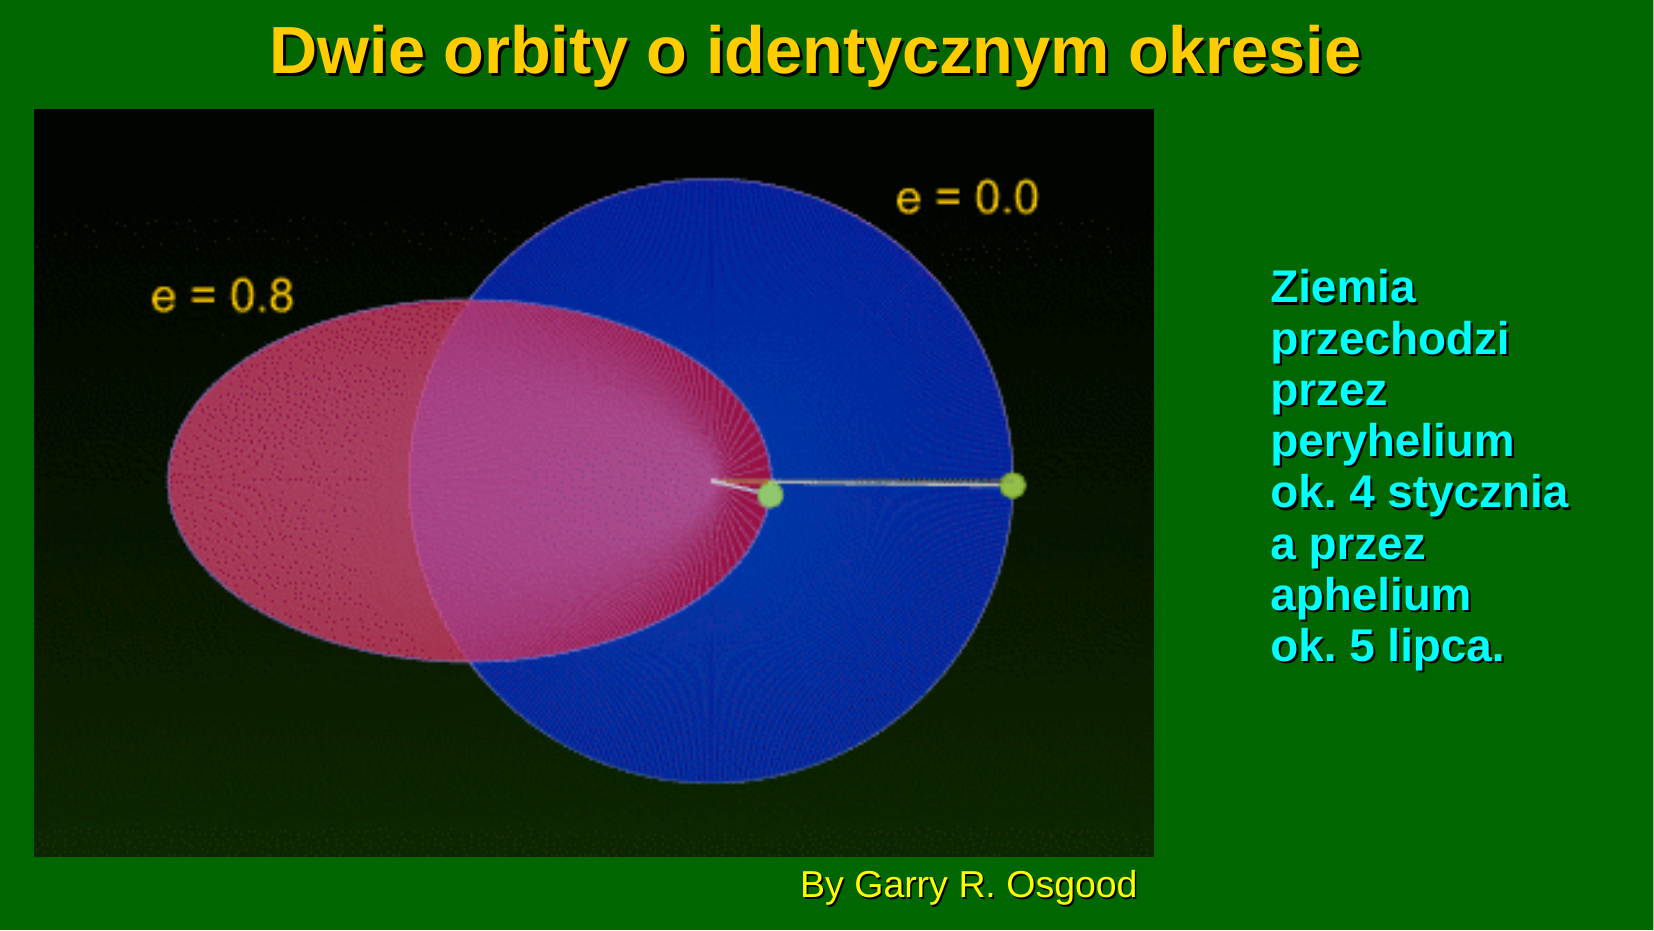

# Dwie orbity o identycznym okresie
Ziemia
przechodzi
przez
peryhelium
ok. 4 stycznia
a przez
aphelium
ok. 5 lipca.
By Garry R. Osgood